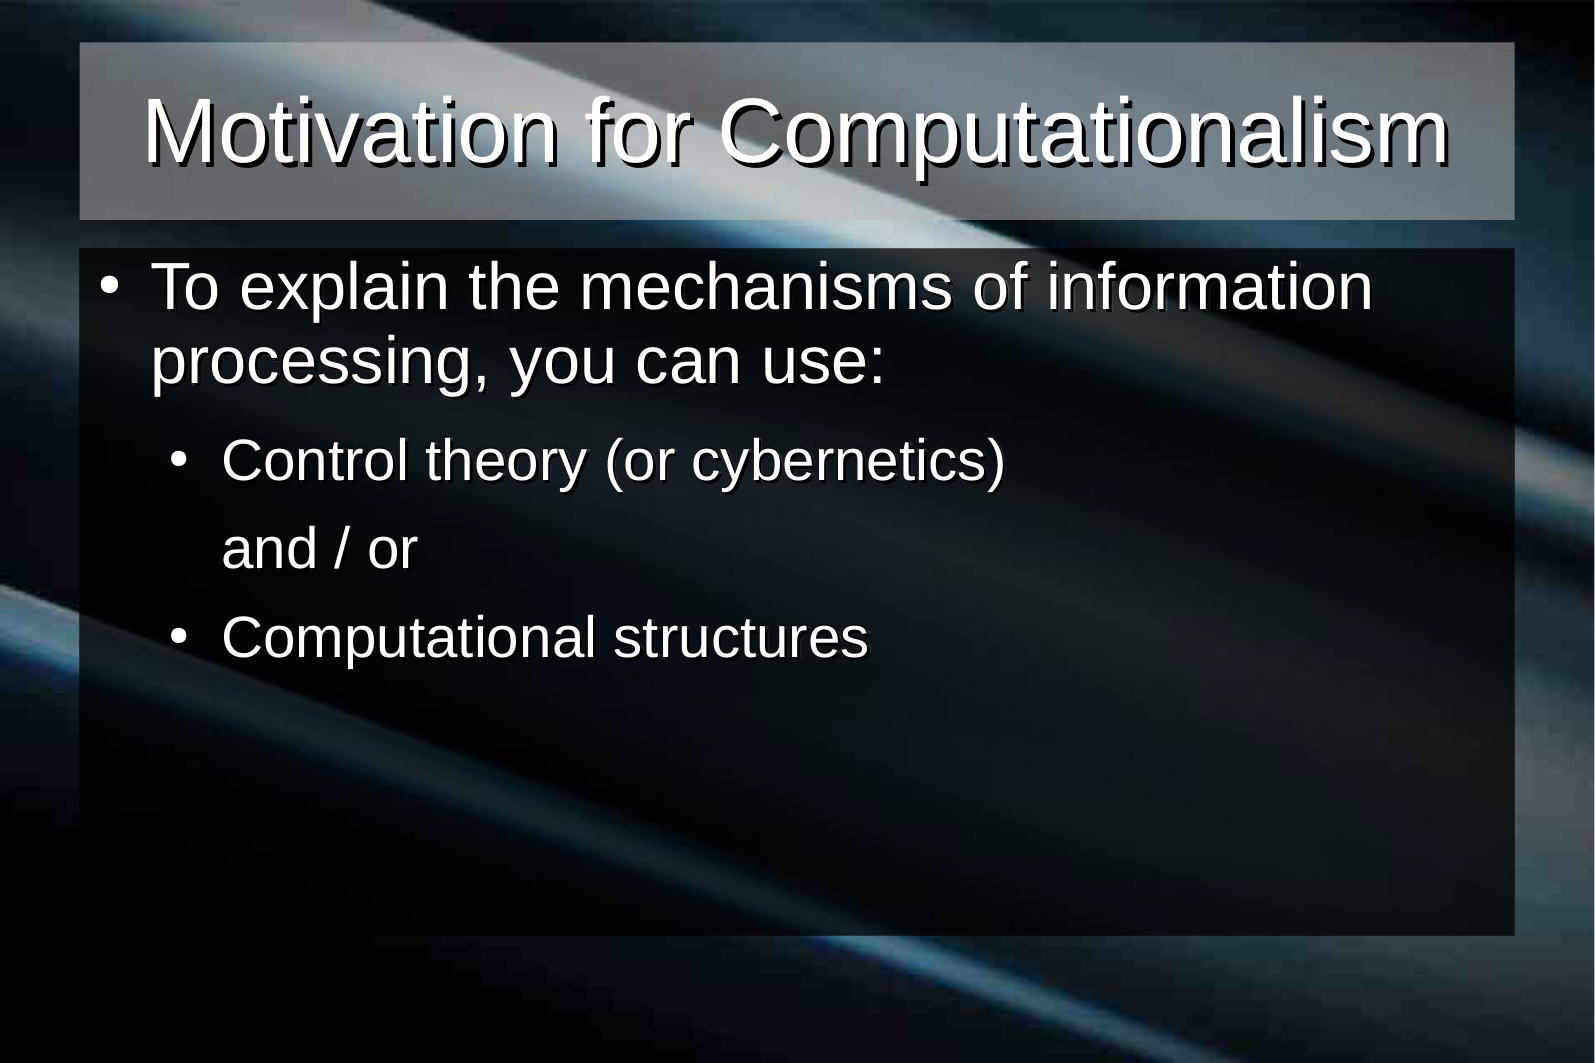

# Motivation for Computationalism
To explain the mechanisms of information processing, you can use:
Control theory (or cybernetics)
and / or
Computational structures